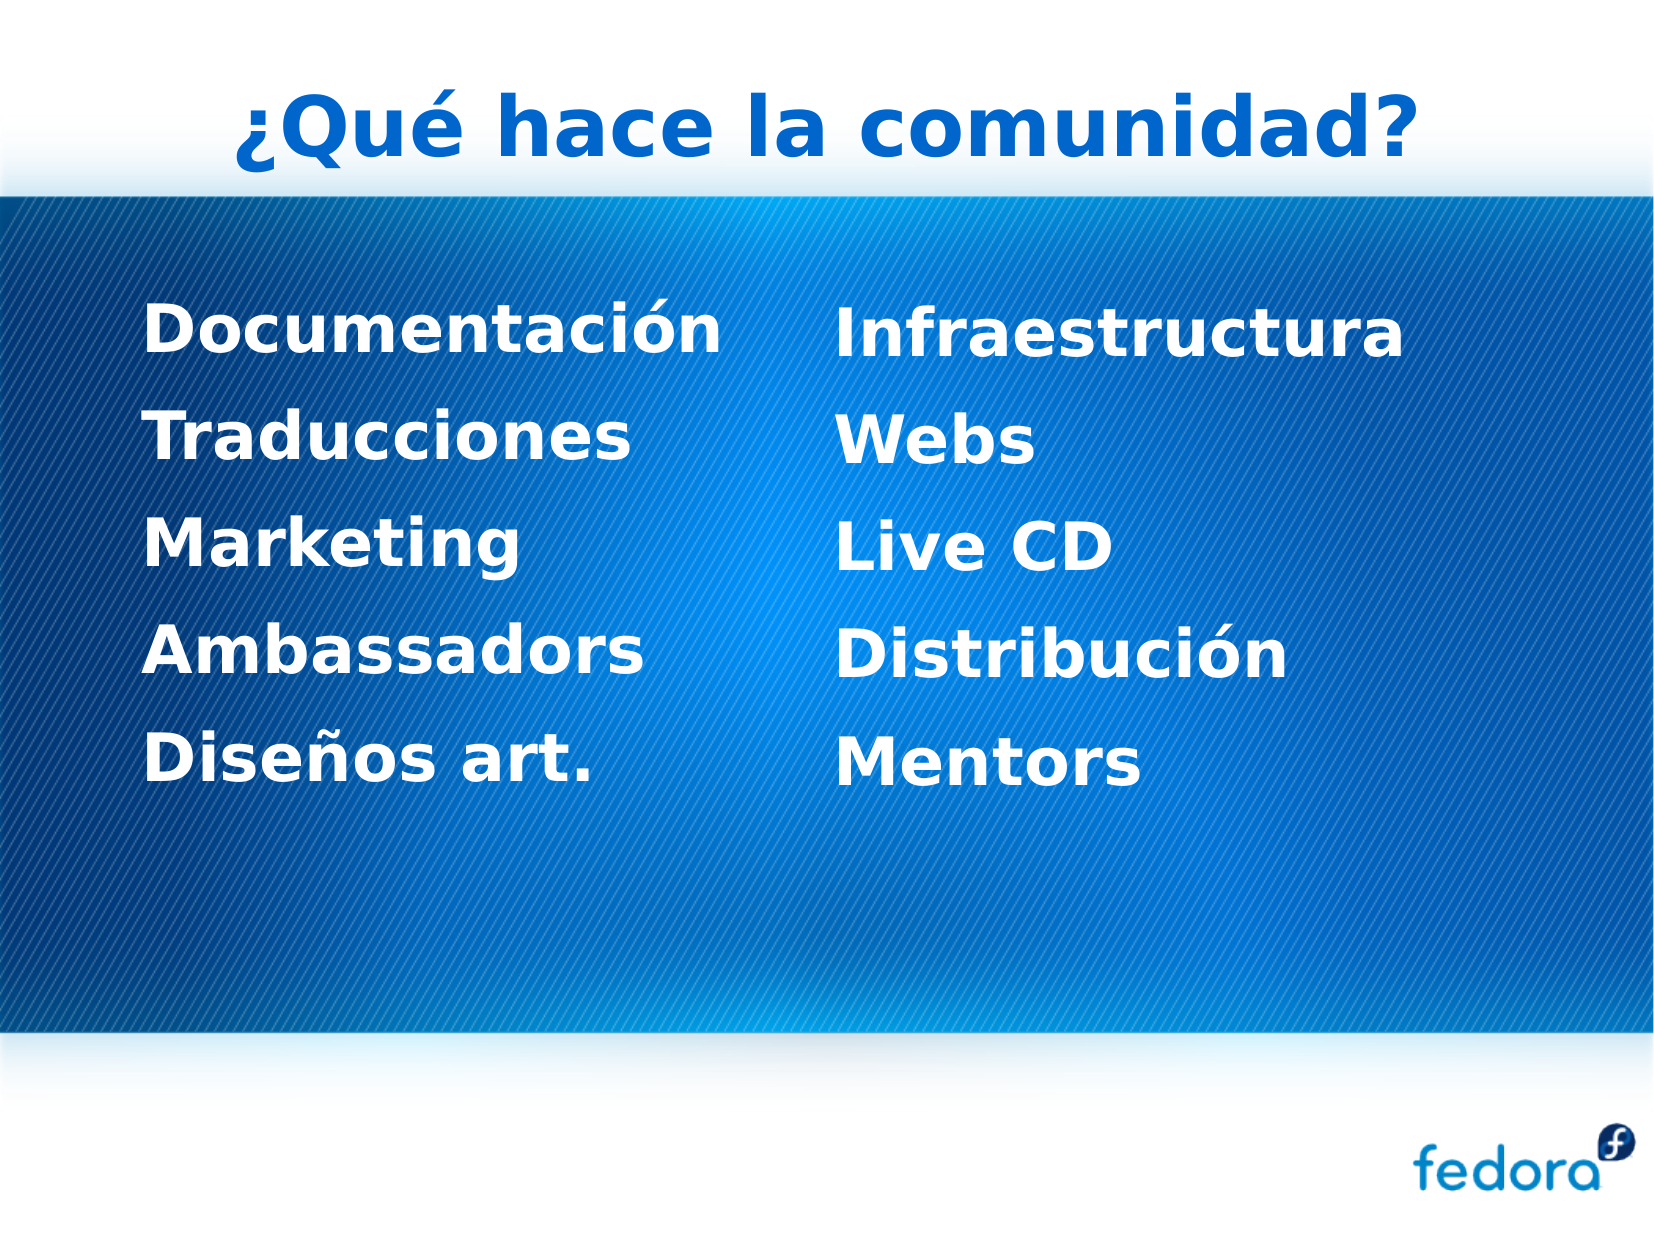

# ¿Qué hace la comunidad?
Documentación
Traducciones
Marketing
Ambassadors
Diseños art.
Infraestructura
Webs
Live CD
Distribución
Mentors